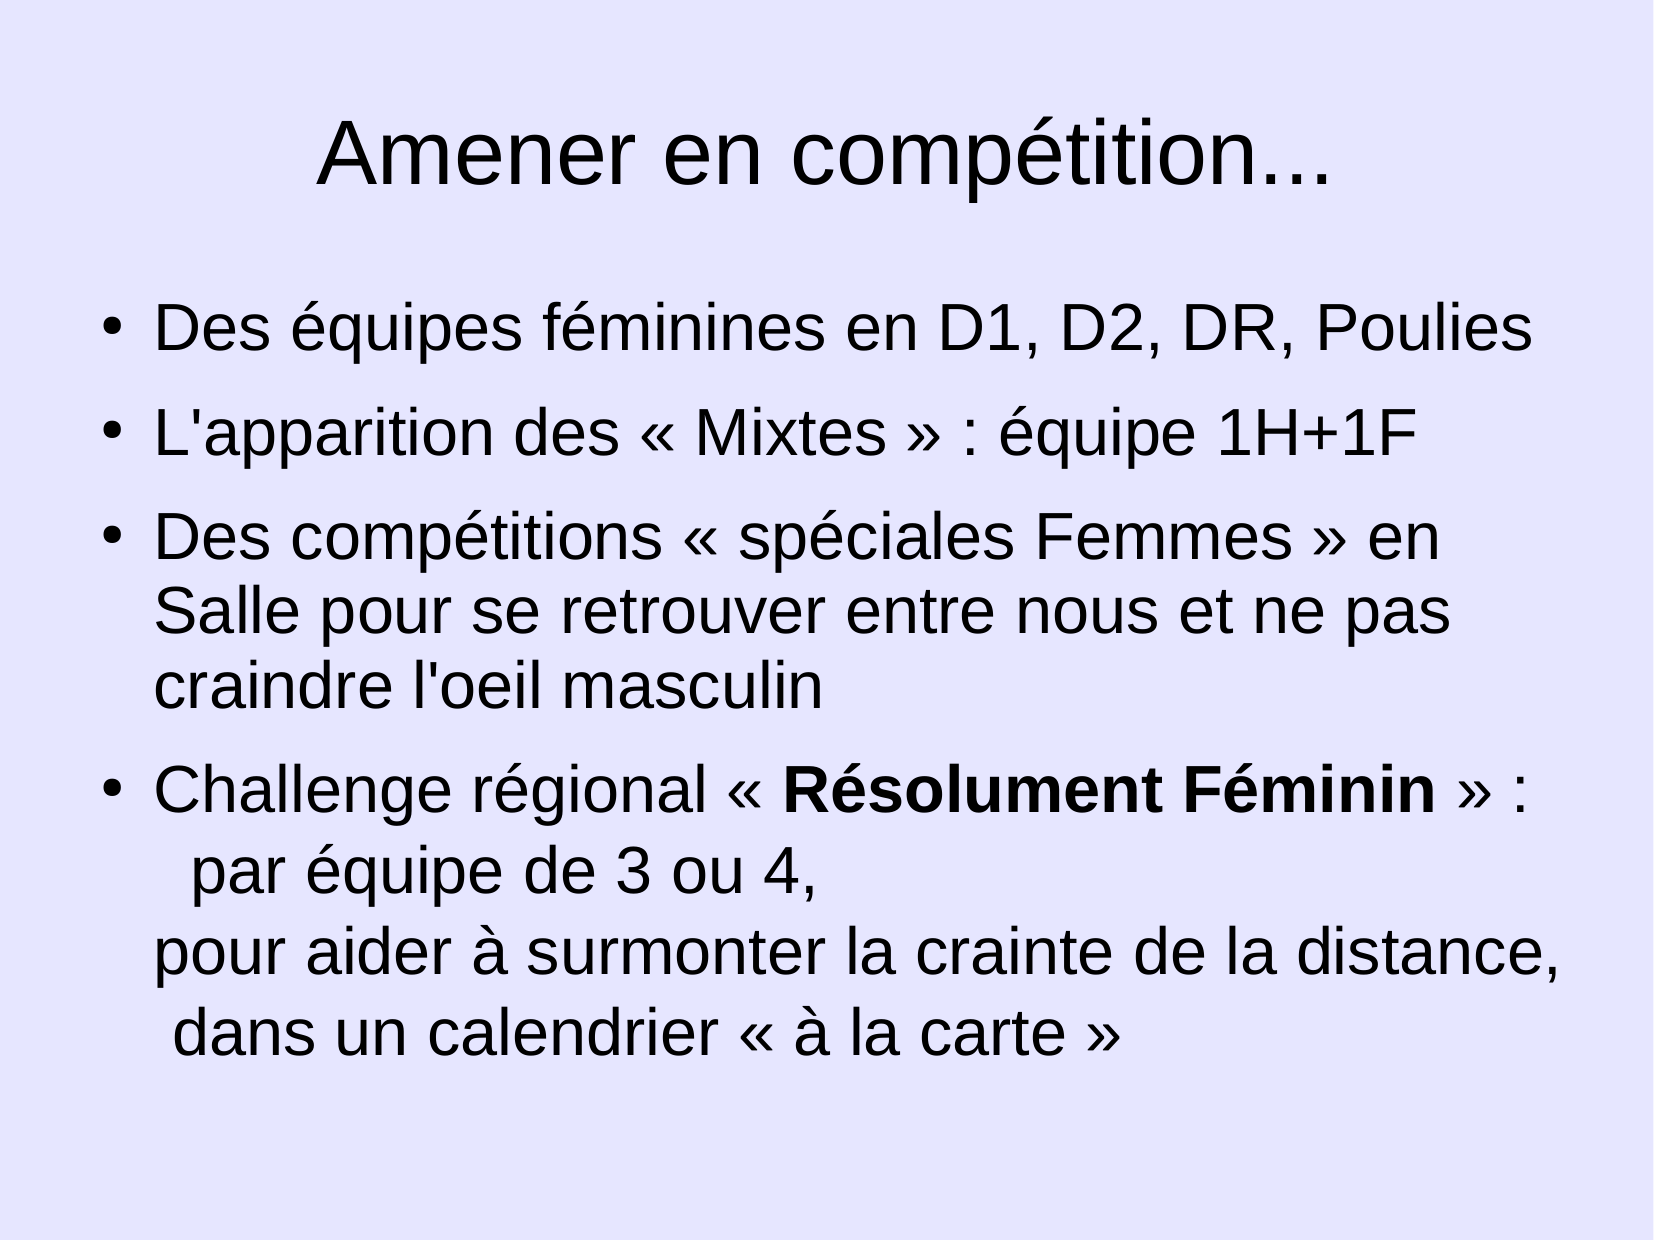

# Amener en compétition...
Des équipes féminines en D1, D2, DR, Poulies
L'apparition des « Mixtes » : équipe 1H+1F
Des compétitions « spéciales Femmes » en Salle pour se retrouver entre nous et ne pas craindre l'oeil masculin
Challenge régional « Résolument Féminin » :
 par équipe de 3 ou 4,
pour aider à surmonter la crainte de la distance,
 dans un calendrier « à la carte »